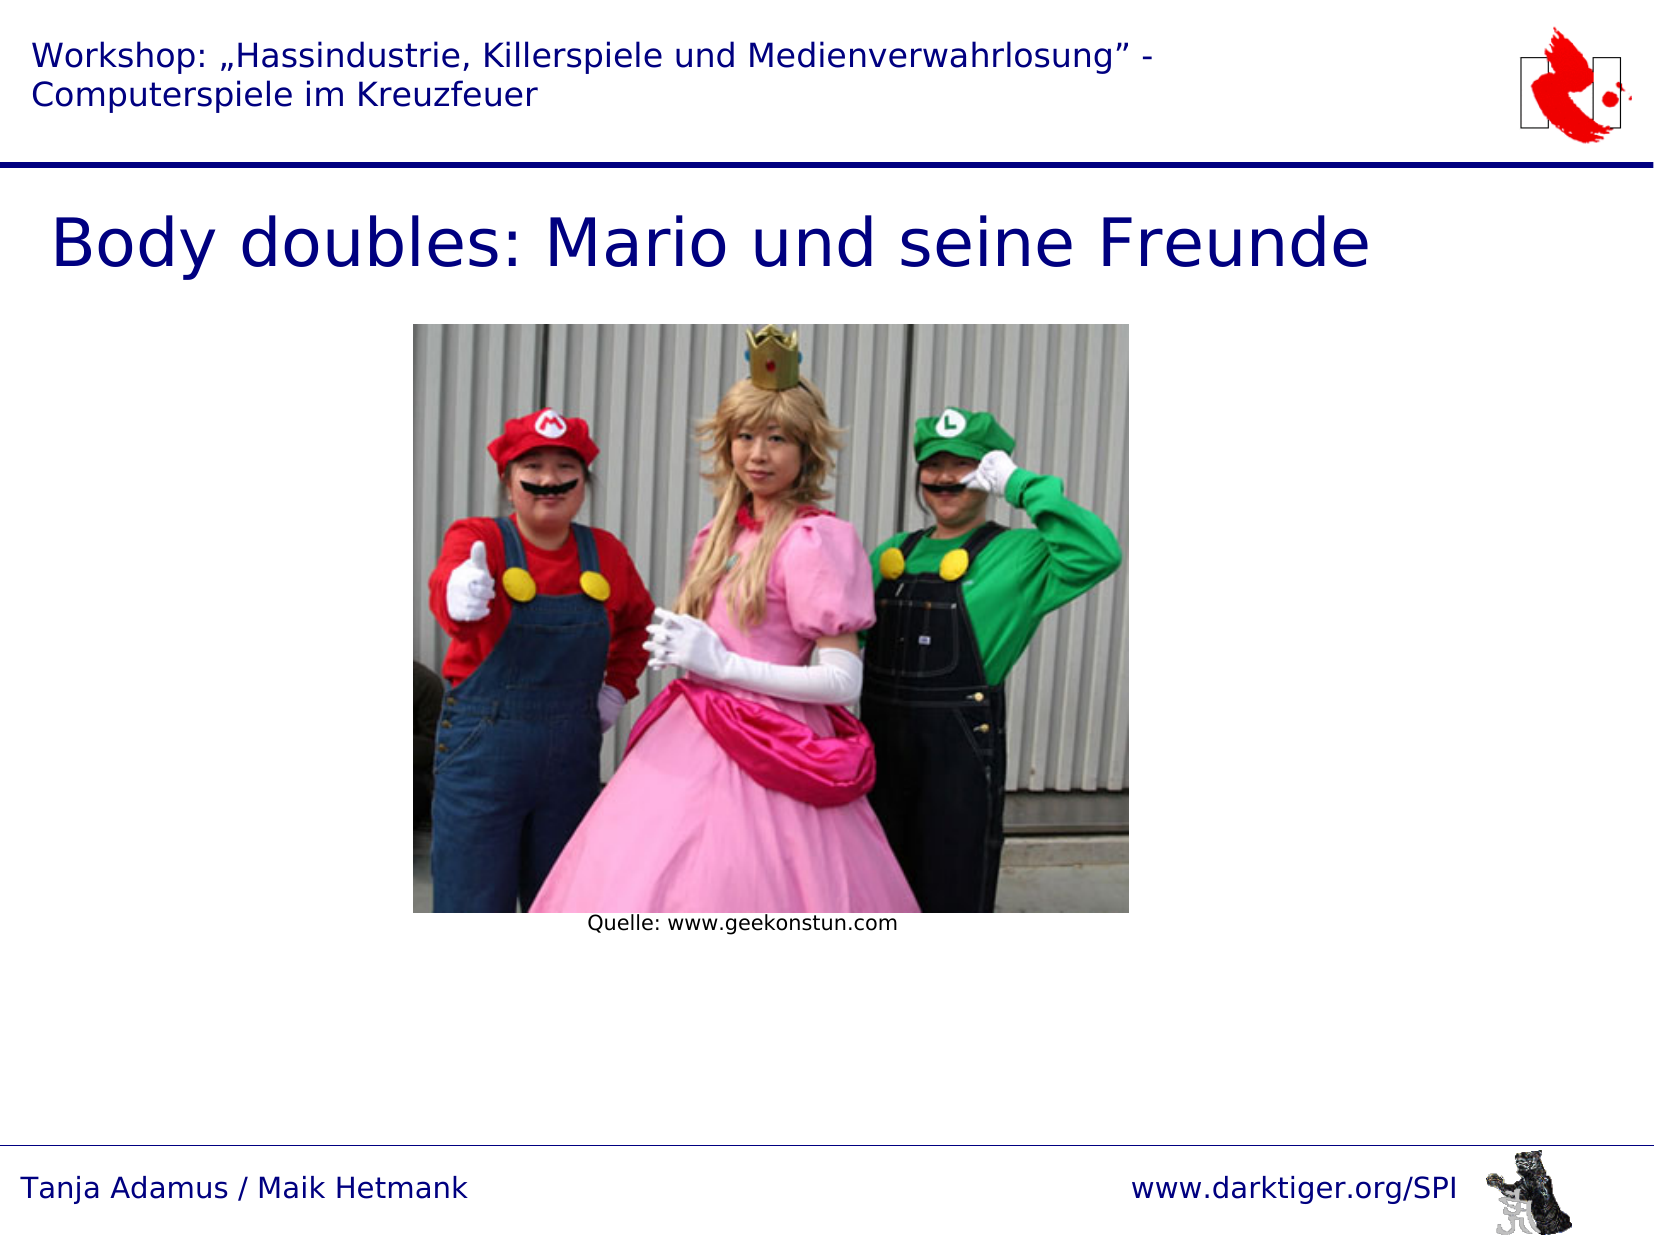

Workshop: „Hassindustrie, Killerspiele und Medienverwahrlosung” - Computerspiele im Kreuzfeuer
Body doubles: Mario und seine Freunde
Quelle: www.geekonstun.com